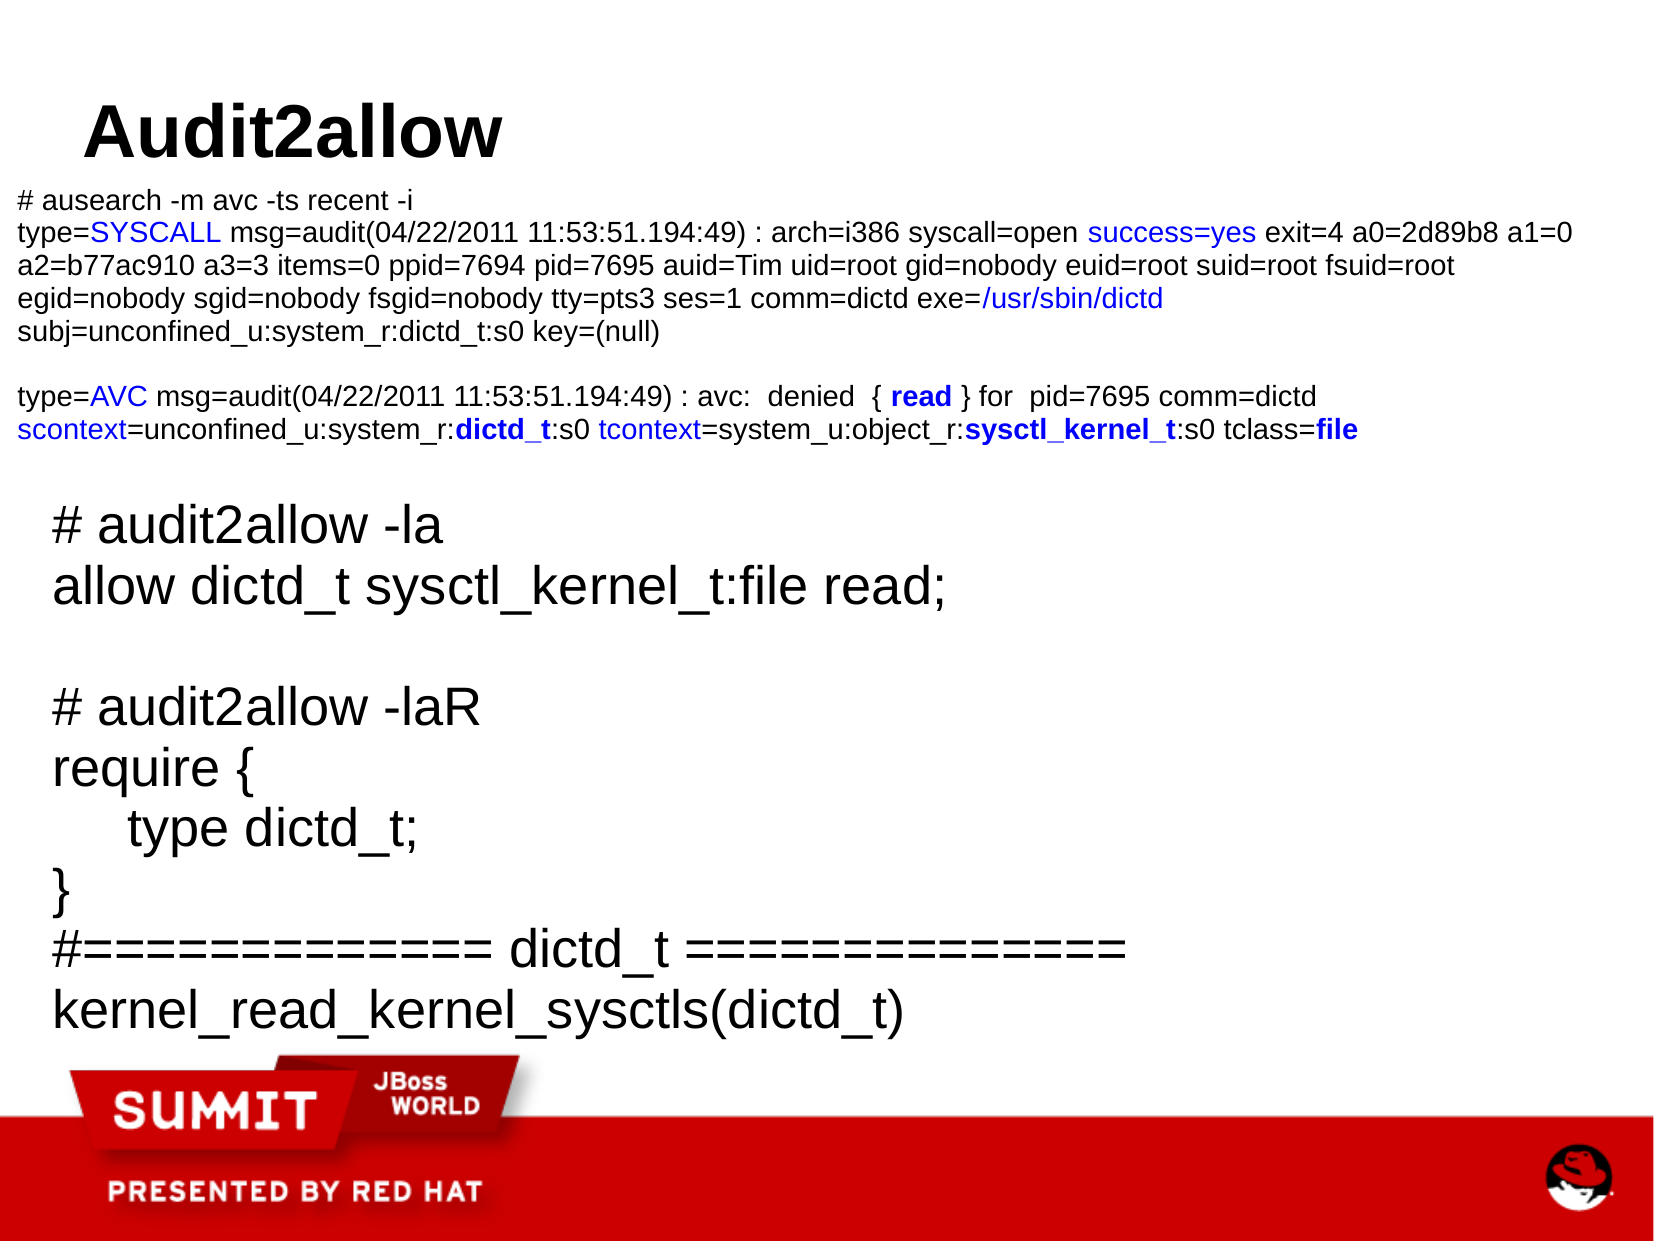

# Audit2allow
# ausearch -m avc -ts recent -i
type=SYSCALL msg=audit(04/22/2011 11:53:51.194:49) : arch=i386 syscall=open success=yes exit=4 a0=2d89b8 a1=0 a2=b77ac910 a3=3 items=0 ppid=7694 pid=7695 auid=Tim uid=root gid=nobody euid=root suid=root fsuid=root egid=nobody sgid=nobody fsgid=nobody tty=pts3 ses=1 comm=dictd exe=/usr/sbin/dictd subj=unconfined_u:system_r:dictd_t:s0 key=(null)
type=AVC msg=audit(04/22/2011 11:53:51.194:49) : avc: denied { read } for pid=7695 comm=dictd scontext=unconfined_u:system_r:dictd_t:s0 tcontext=system_u:object_r:sysctl_kernel_t:s0 tclass=file
# audit2allow -la
allow dictd_t sysctl_kernel_t:file read;
# audit2allow -laR
require {
	type dictd_t;
}
#============= dictd_t ==============
kernel_read_kernel_sysctls(dictd_t)